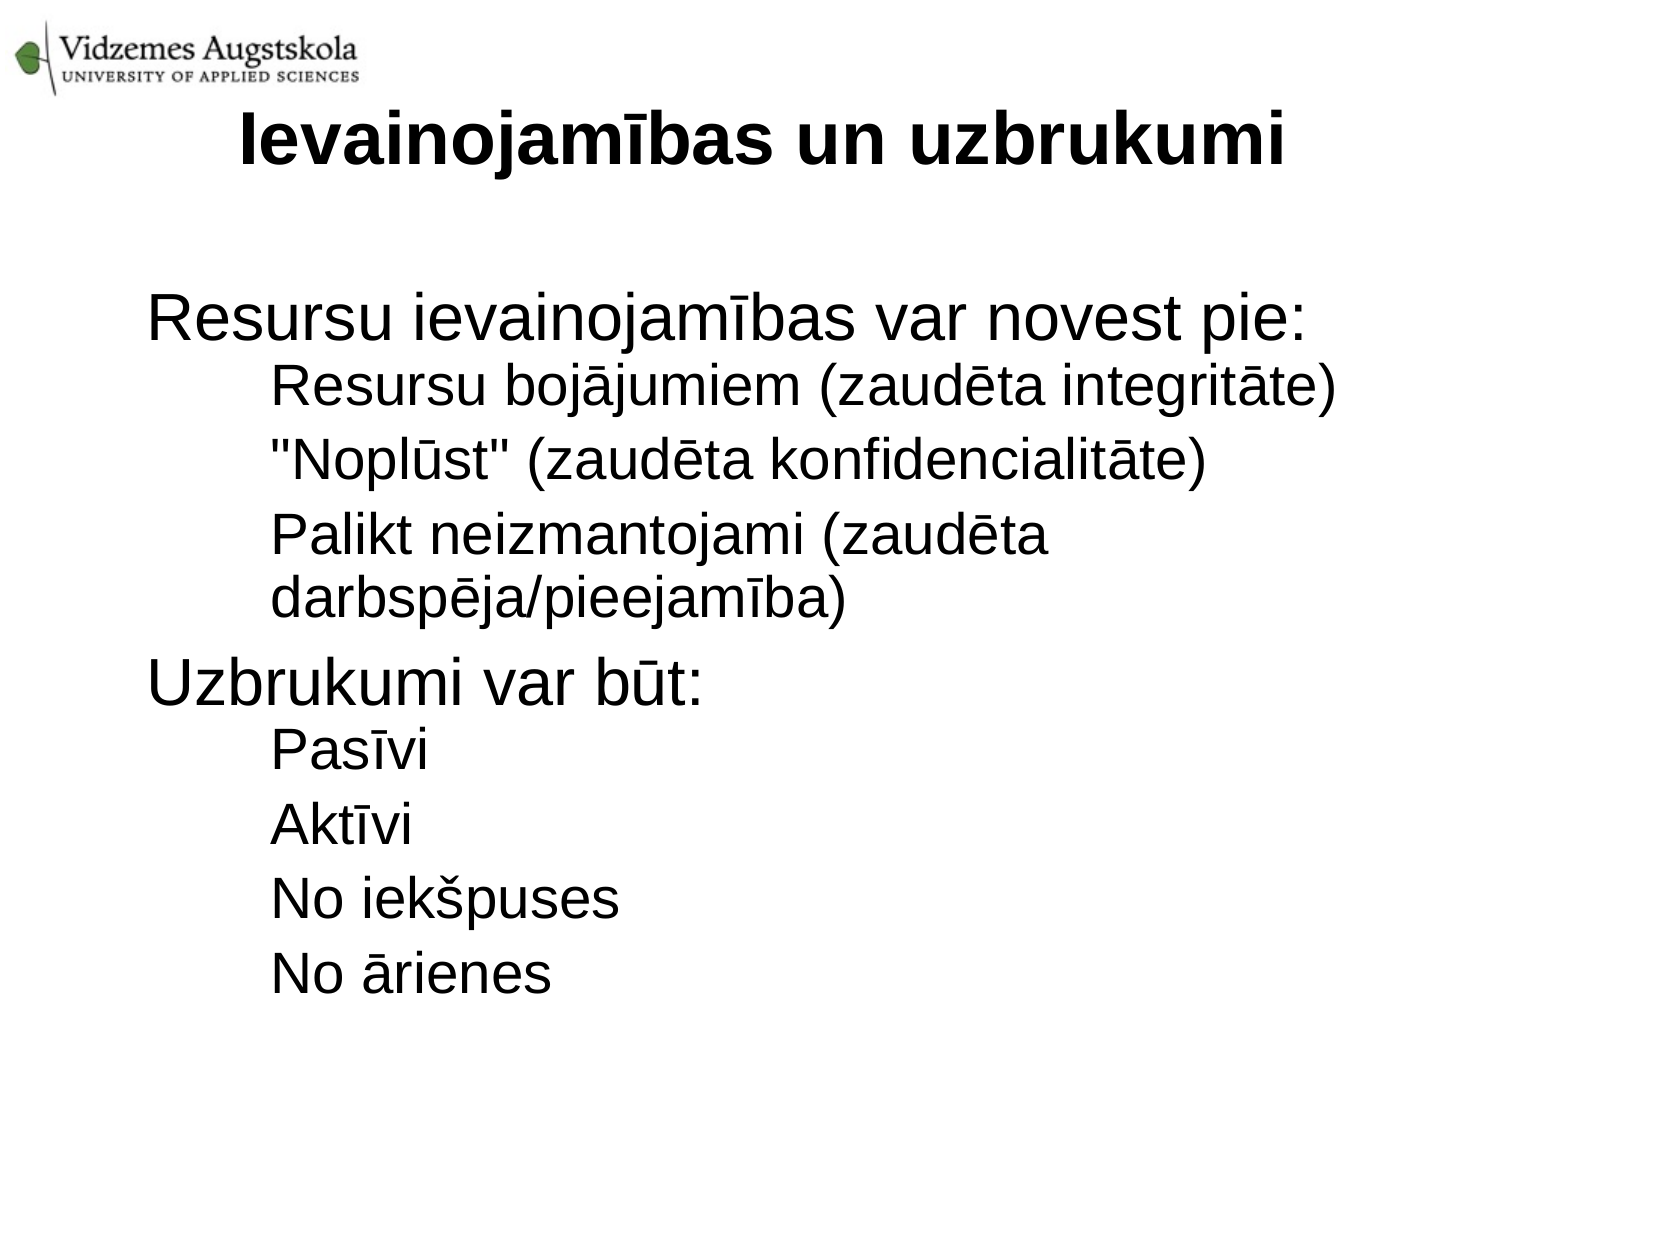

# Ievainojamības un uzbrukumi
Resursu ievainojamības var novest pie:
Resursu bojājumiem (zaudēta integritāte)
"Noplūst" (zaudēta konfidencialitāte)
Palikt neizmantojami (zaudēta darbspēja/pieejamība)
Uzbrukumi var būt:
Pasīvi
Aktīvi
No iekšpuses
No ārienes